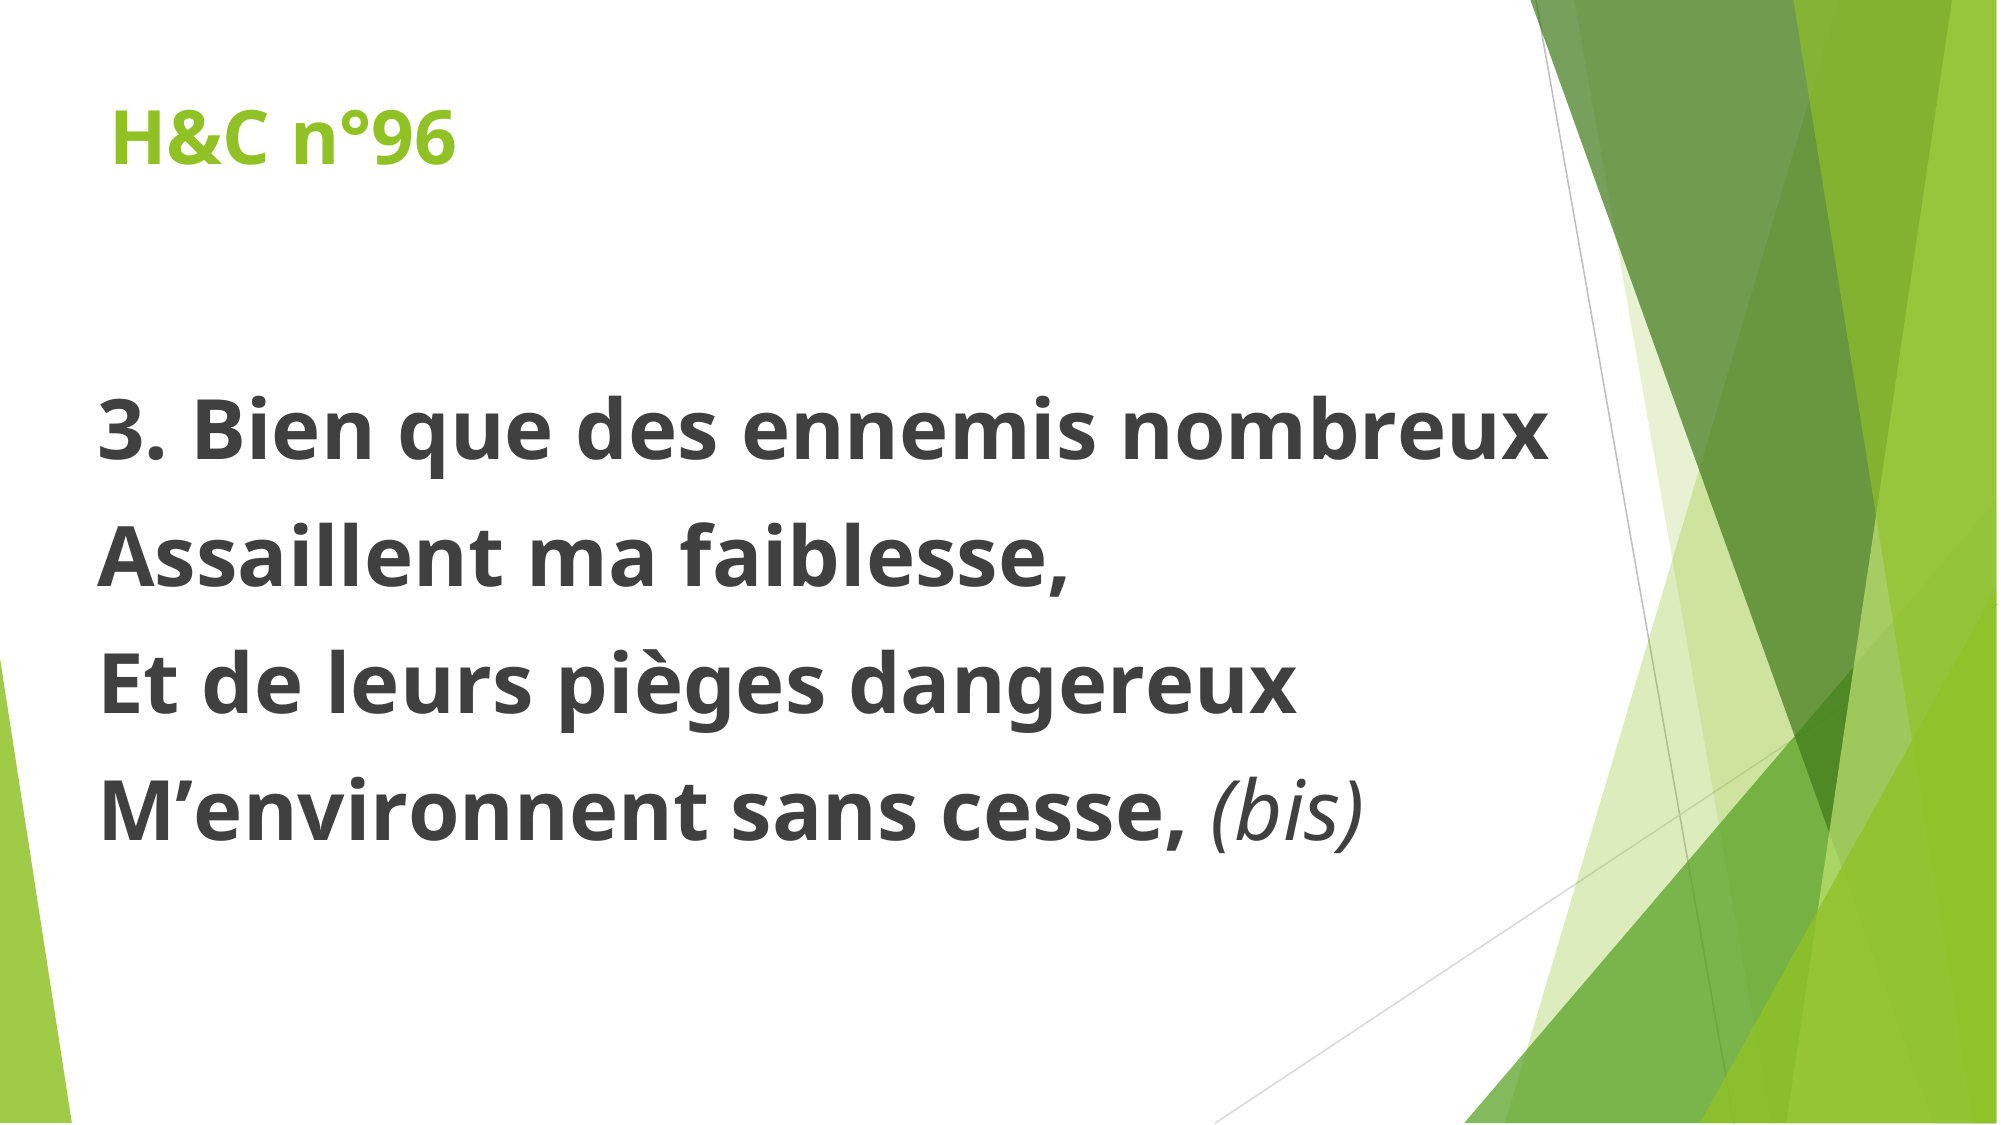

H&C n°96
3. Bien que des ennemis nombreux
Assaillent ma faiblesse,
Et de leurs pièges dangereux
M’environnent sans cesse, (bis)